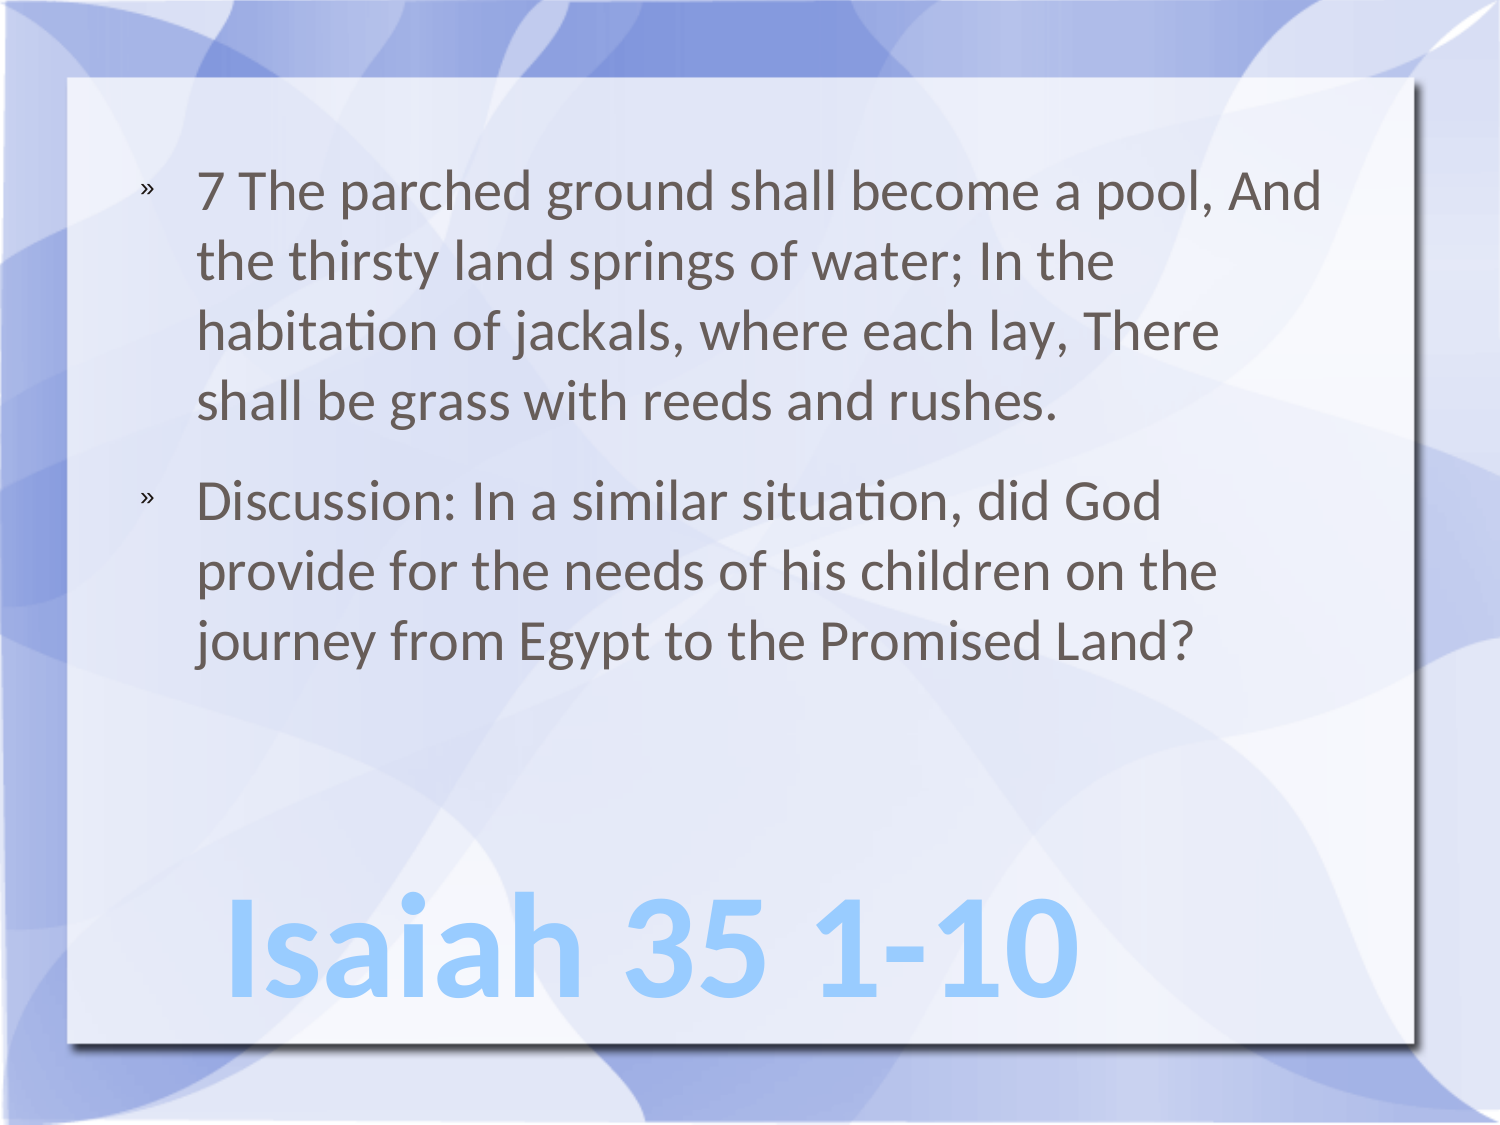

7 The parched ground shall become a pool, And the thirsty land springs of water; In the habitation of jackals, where each lay, There shall be grass with reeds and rushes.
Discussion: In a similar situation, did God provide for the needs of his children on the journey from Egypt to the Promised Land?
# Isaiah 35 1-10